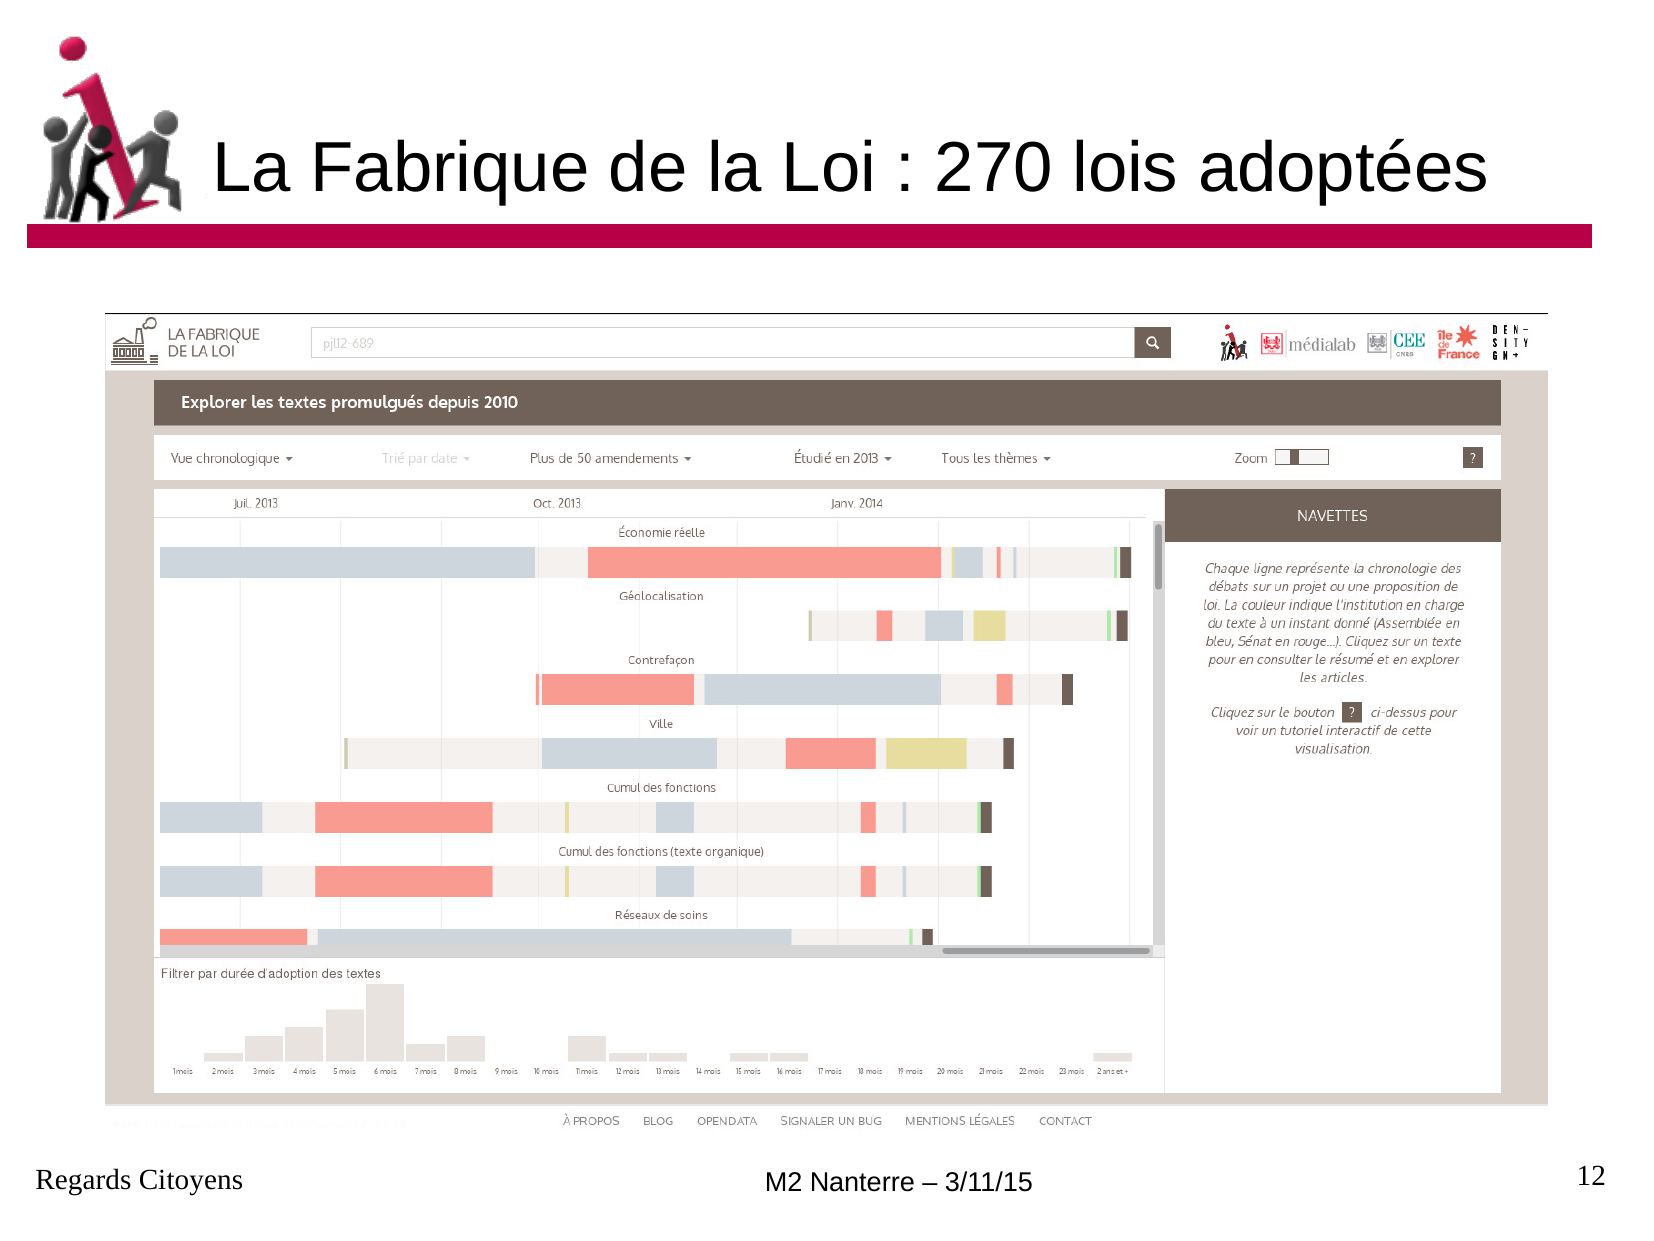

# La Fabrique de la Loi : 270 lois adoptées
12